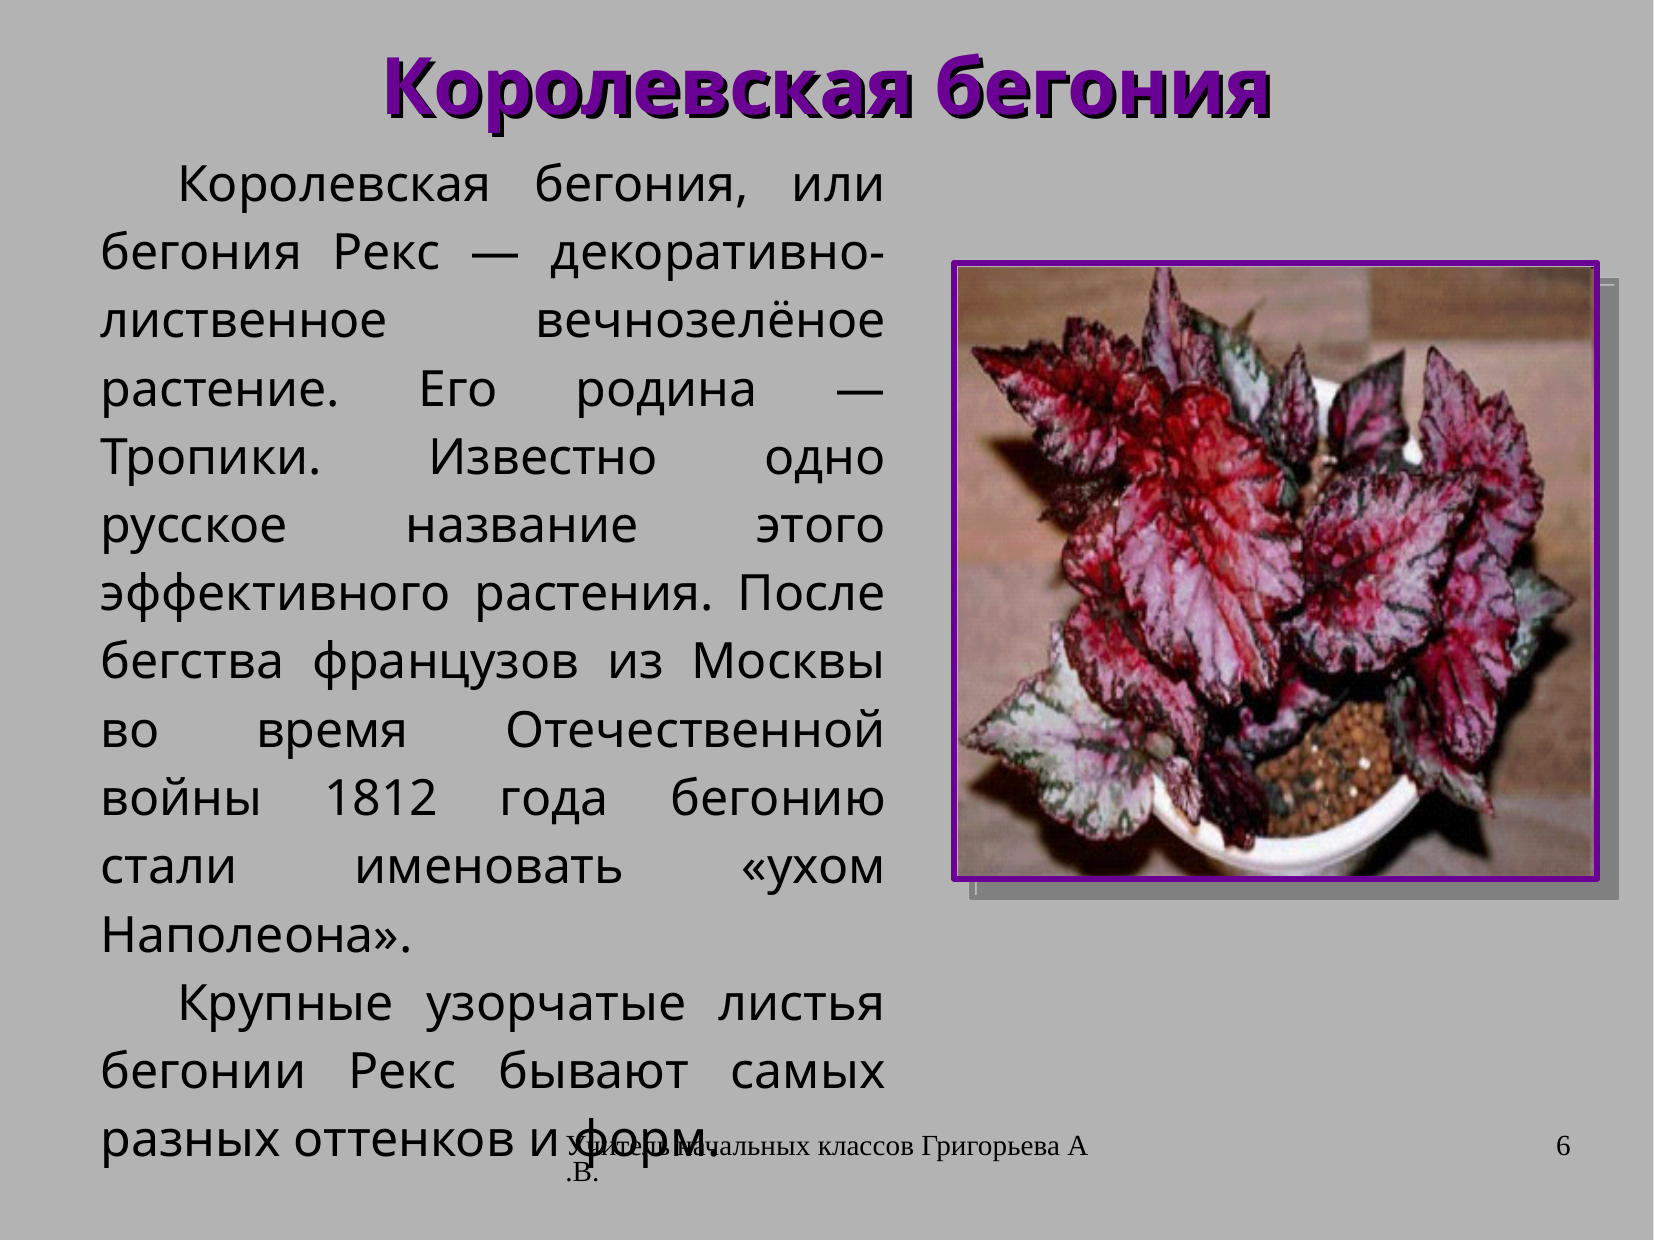

# Королевская бегония
Королевская бегония, или бегония Рекс — декоративно-лиственное вечнозелёное растение. Его родина — Тропики. Известно одно русское название этого эффективного растения. После бегства французов из Москвы во время Отечественной войны 1812 года бегонию стали именовать «ухом Наполеона».
Крупные узорчатые листья бегонии Рекс бывают самых разных оттенков и форм.
Учитель начальных классов Григорьева А.В.
6